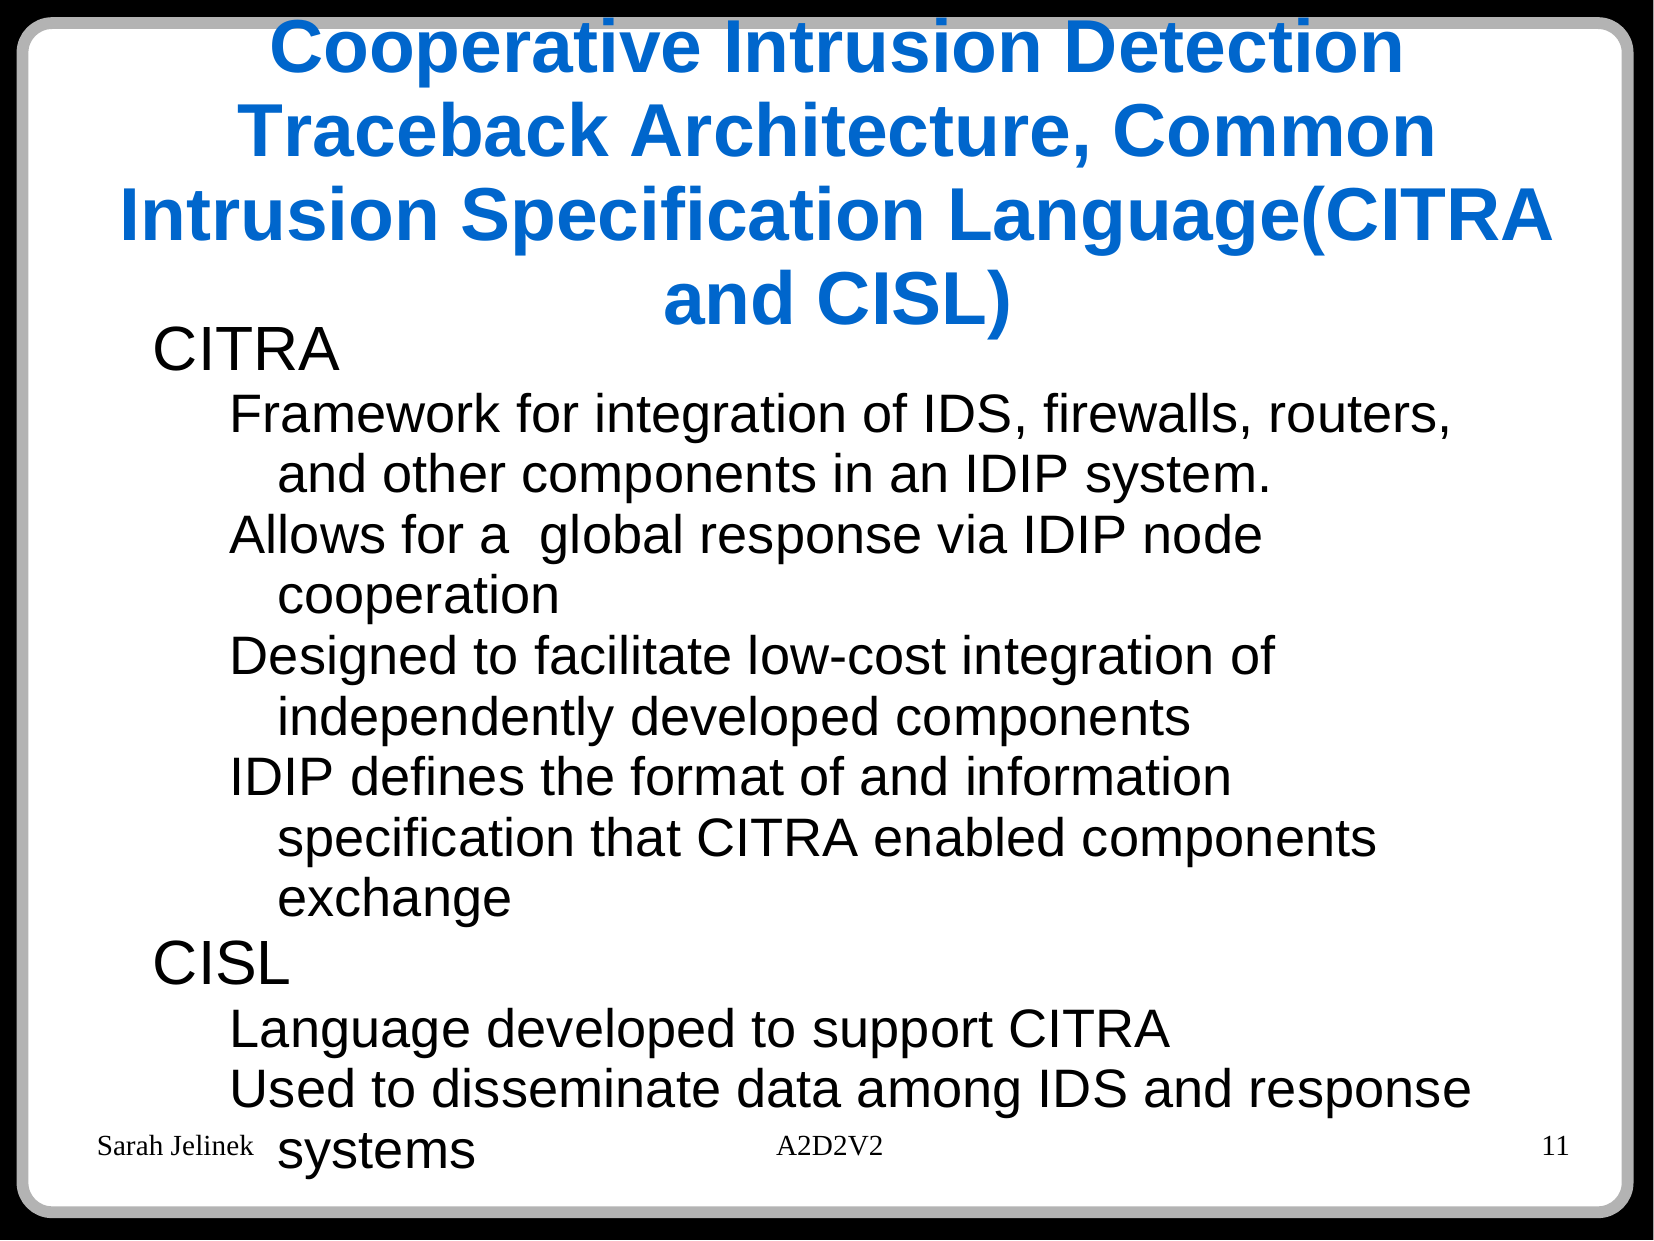

# Cooperative Intrusion Detection Traceback Architecture, Common Intrusion Specification Language(CITRA and CISL)
CITRA
Framework for integration of IDS, firewalls, routers, and other components in an IDIP system.
Allows for a global response via IDIP node cooperation
Designed to facilitate low-cost integration of independently developed components
IDIP defines the format of and information specification that CITRA enabled components exchange
CISL
Language developed to support CITRA
Used to disseminate data among IDS and response systems
Sarah Jelinek A2D2V2
11